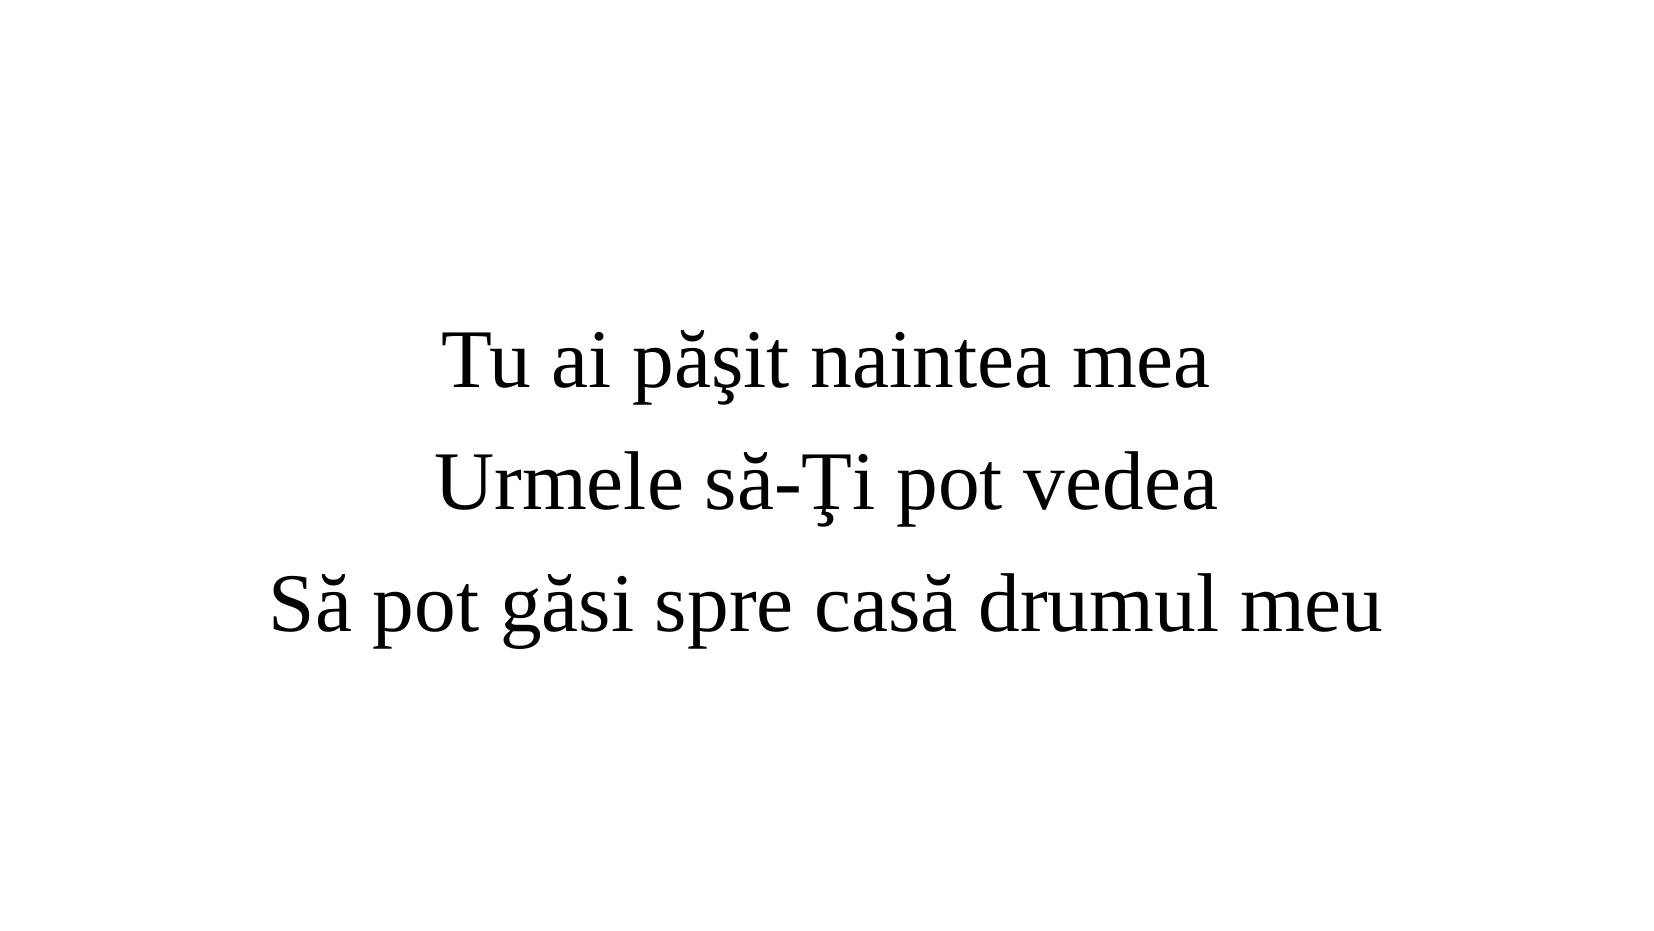

# Tu ai păşit naintea mea
Urmele să-Ţi pot vedea
Să pot găsi spre casă drumul meu